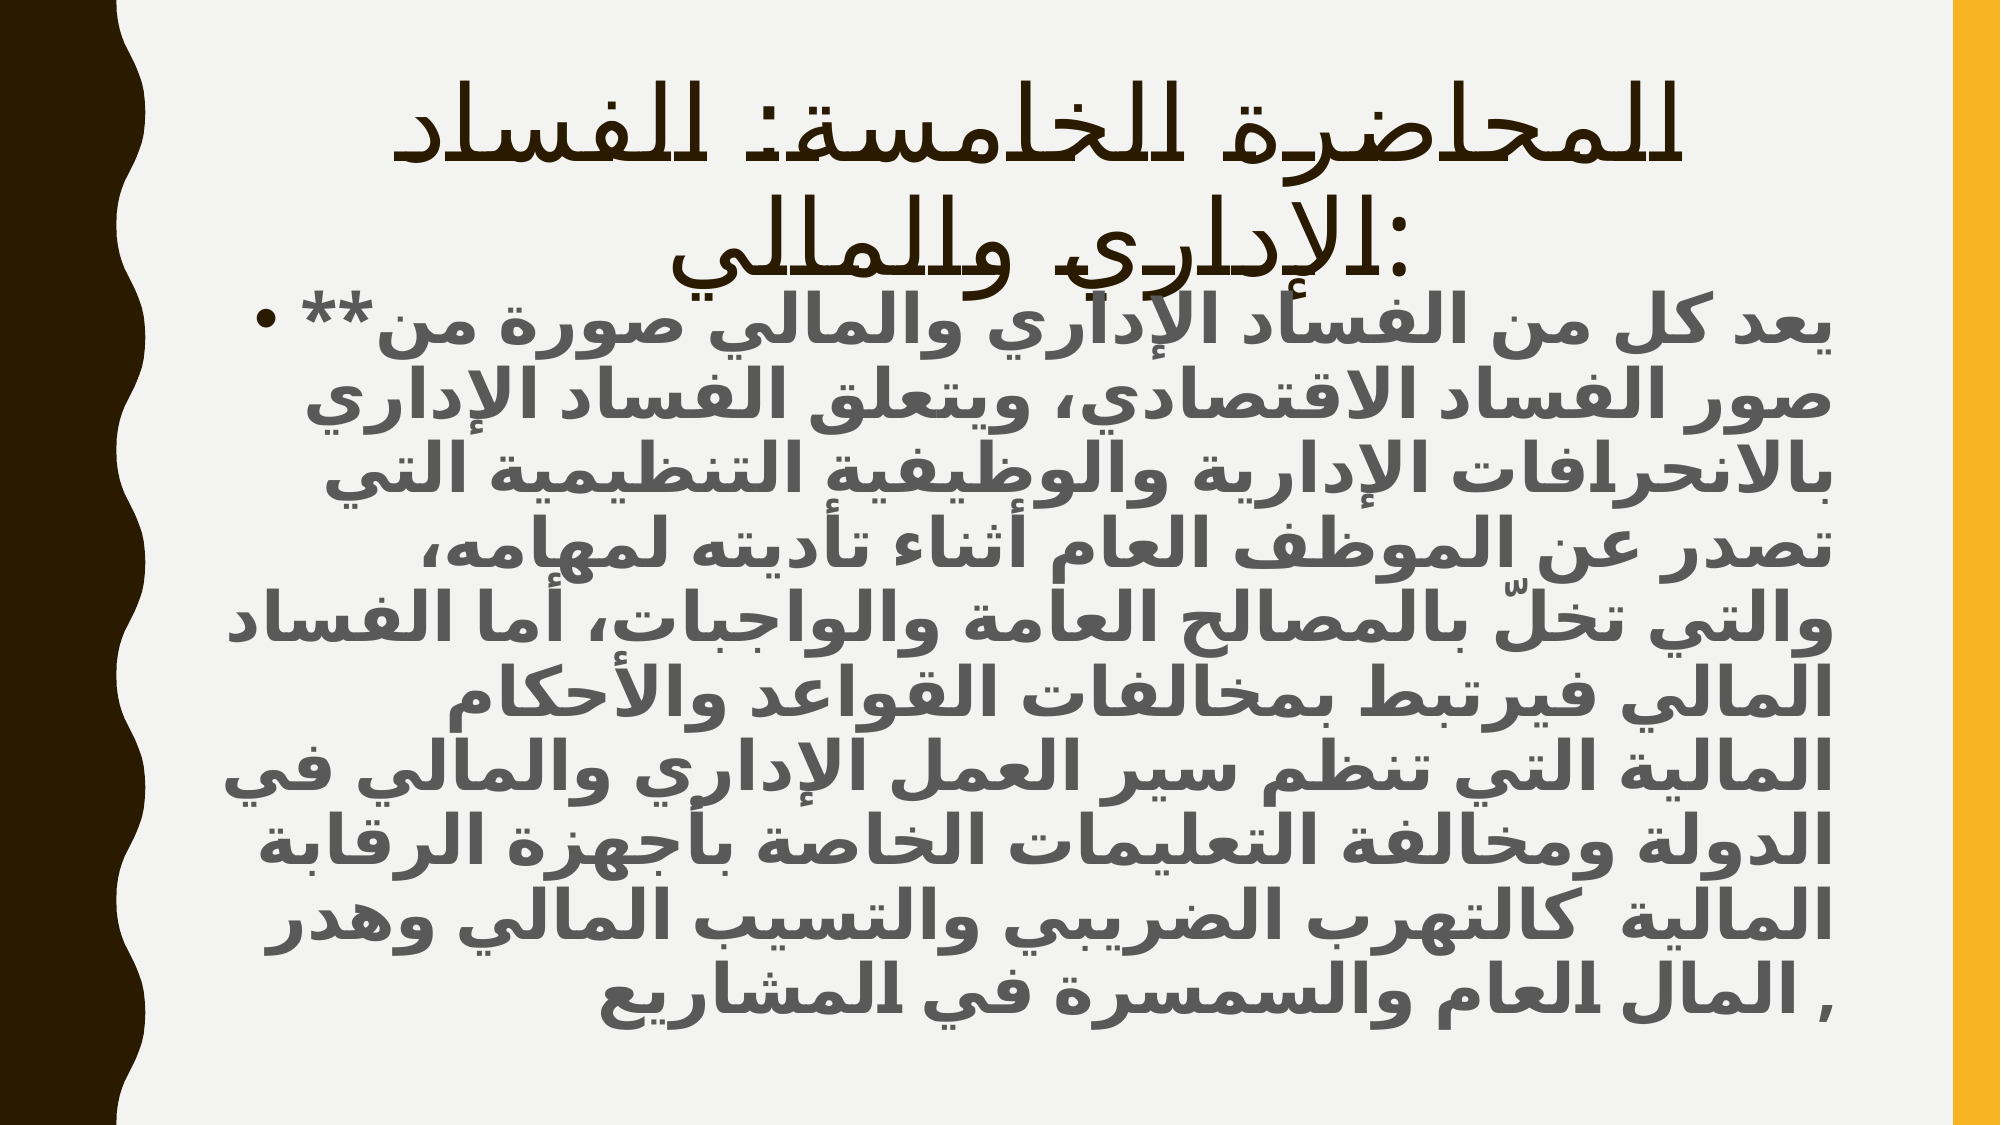

# المحاضرة الخامسة: الفساد الإداري والمالي:
**يعد كل من الفساد الإداري والمالي صورة من صور الفساد الاقتصادي، ويتعلق الفساد الإداري بالانحرافات الإدارية والوظيفية التنظيمية التي تصدر عن الموظف العام أثناء تأديته لمهامه، والتي تخلّ بالمصالح العامة والواجبات، أما الفساد المالي فيرتبط بمخالفات القواعد والأحكام المالية التي تنظم سير العمل الإداري والمالي في الدولة ومخالفة التعليمات الخاصة بأجهزة الرقابة المالية كالتهرب الضريبي والتسيب المالي وهدر المال العام والسمسرة في المشاريع ,